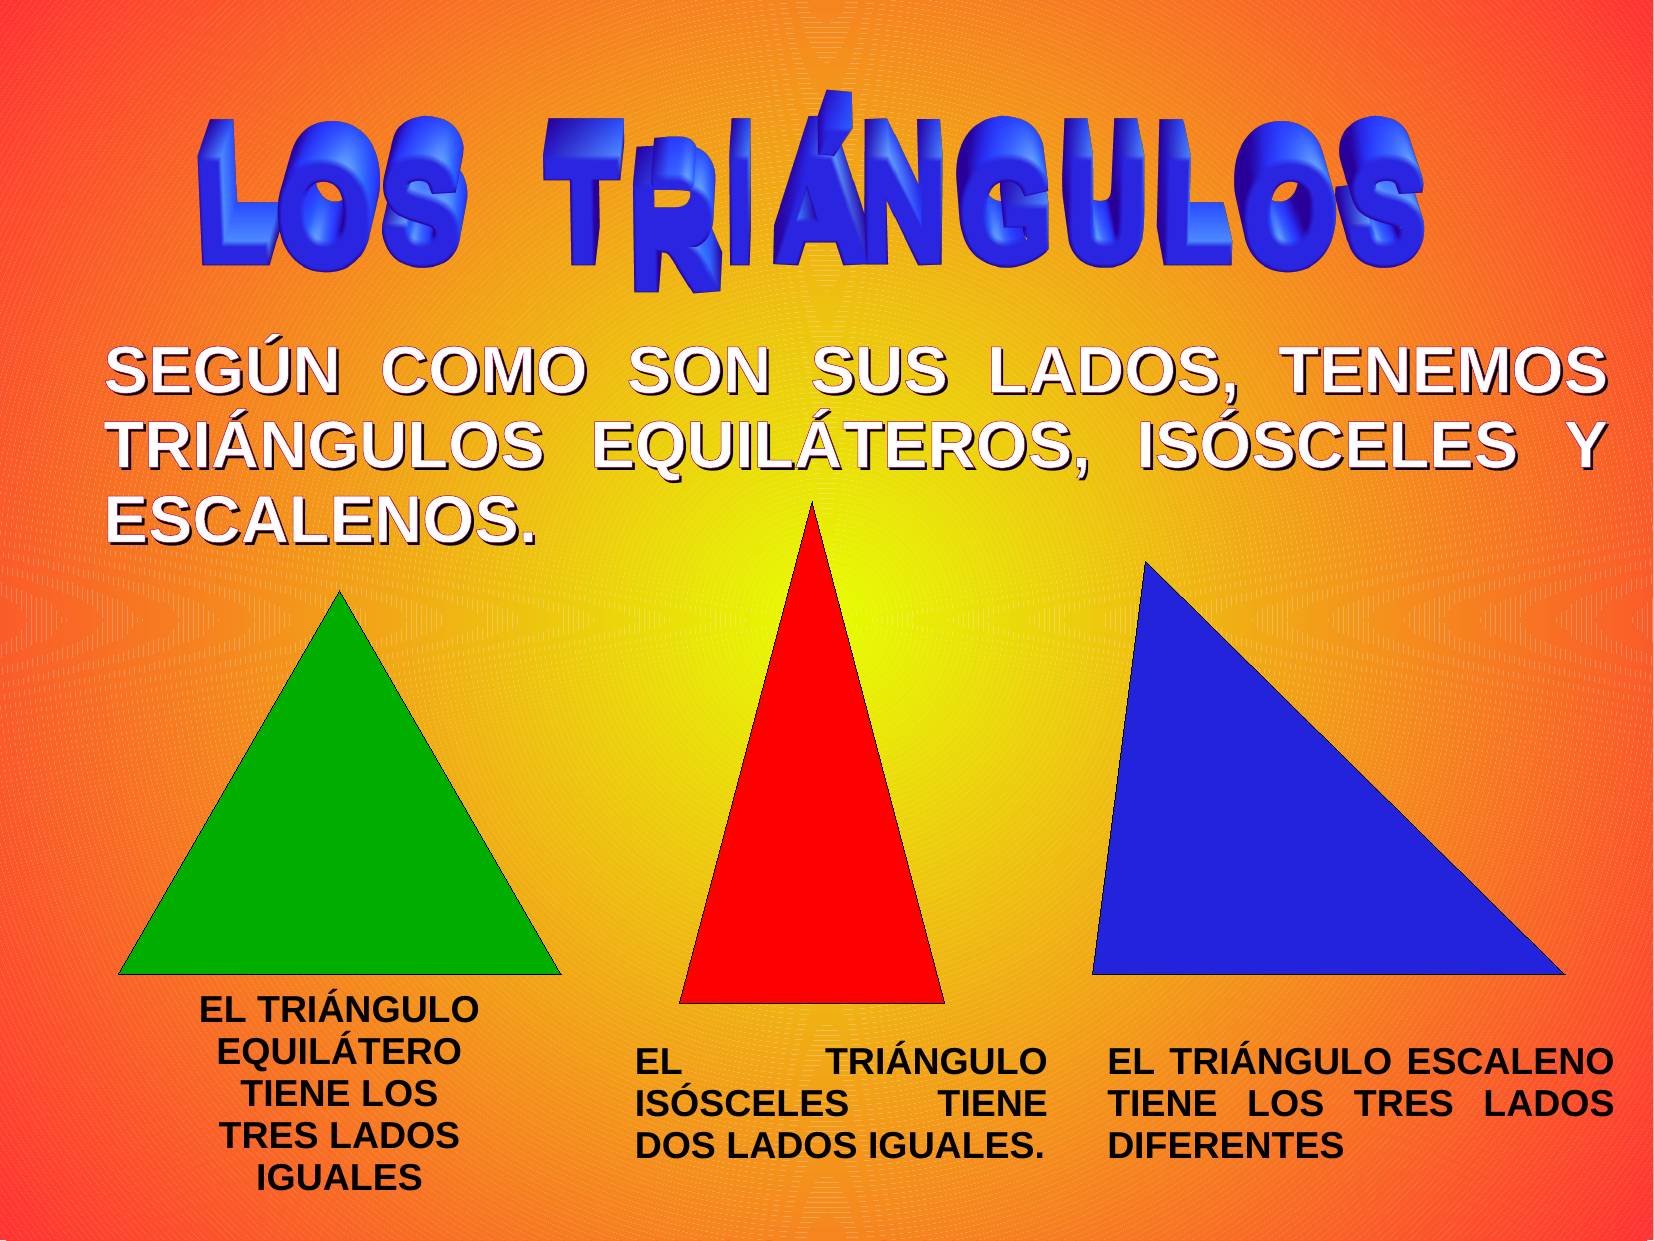

SEGÚN COMO SON SUS LADOS, TENEMOS TRIÁNGULOS EQUILÁTEROS, ISÓSCELES Y ESCALENOS.
EL TRIÁNGULO EQUILÁTERO TIENE LOS TRES LADOS IGUALES
EL TRIÁNGULO ISÓSCELES TIENE DOS LADOS IGUALES.
EL TRIÁNGULO ESCALENO TIENE LOS TRES LADOS DIFERENTES